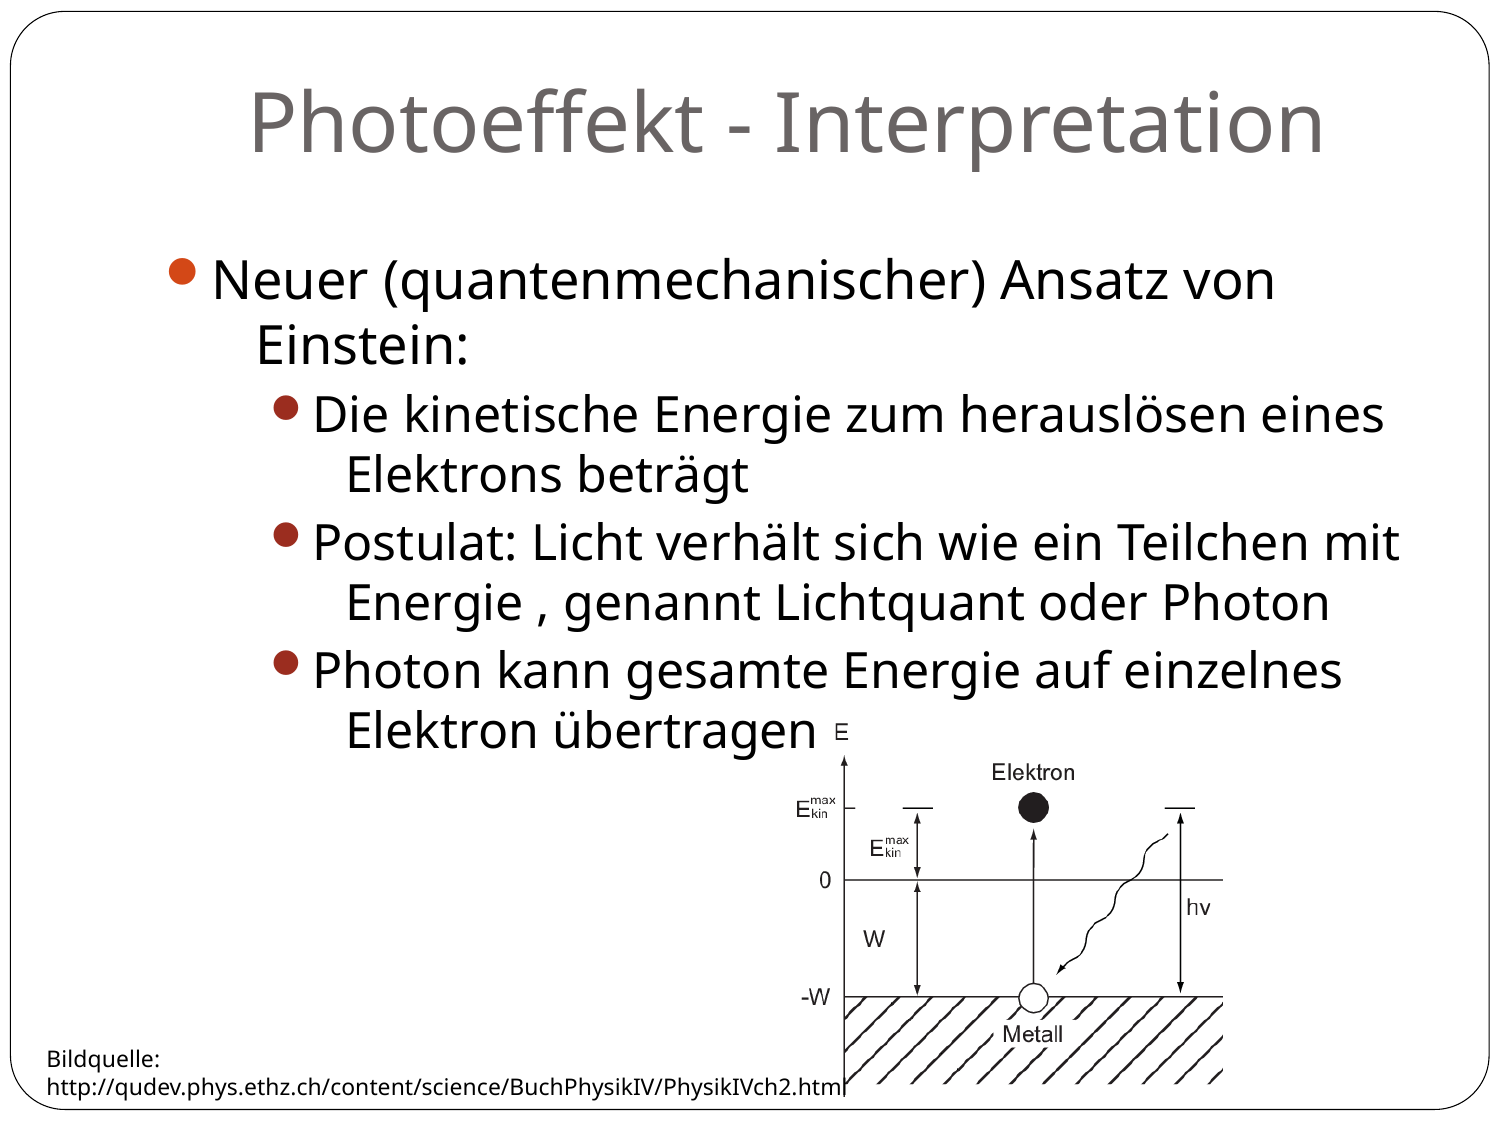

# Photoeffekt - Interpretation
Neuer (quantenmechanischer) Ansatz von Einstein:
Die kinetische Energie zum herauslösen eines Elektrons beträgt
Postulat: Licht verhält sich wie ein Teilchen mit Energie , genannt Lichtquant oder Photon
Photon kann gesamte Energie auf einzelnes Elektron übertragen
Bildquelle: http://qudev.phys.ethz.ch/content/science/BuchPhysikIV/PhysikIVch2.html